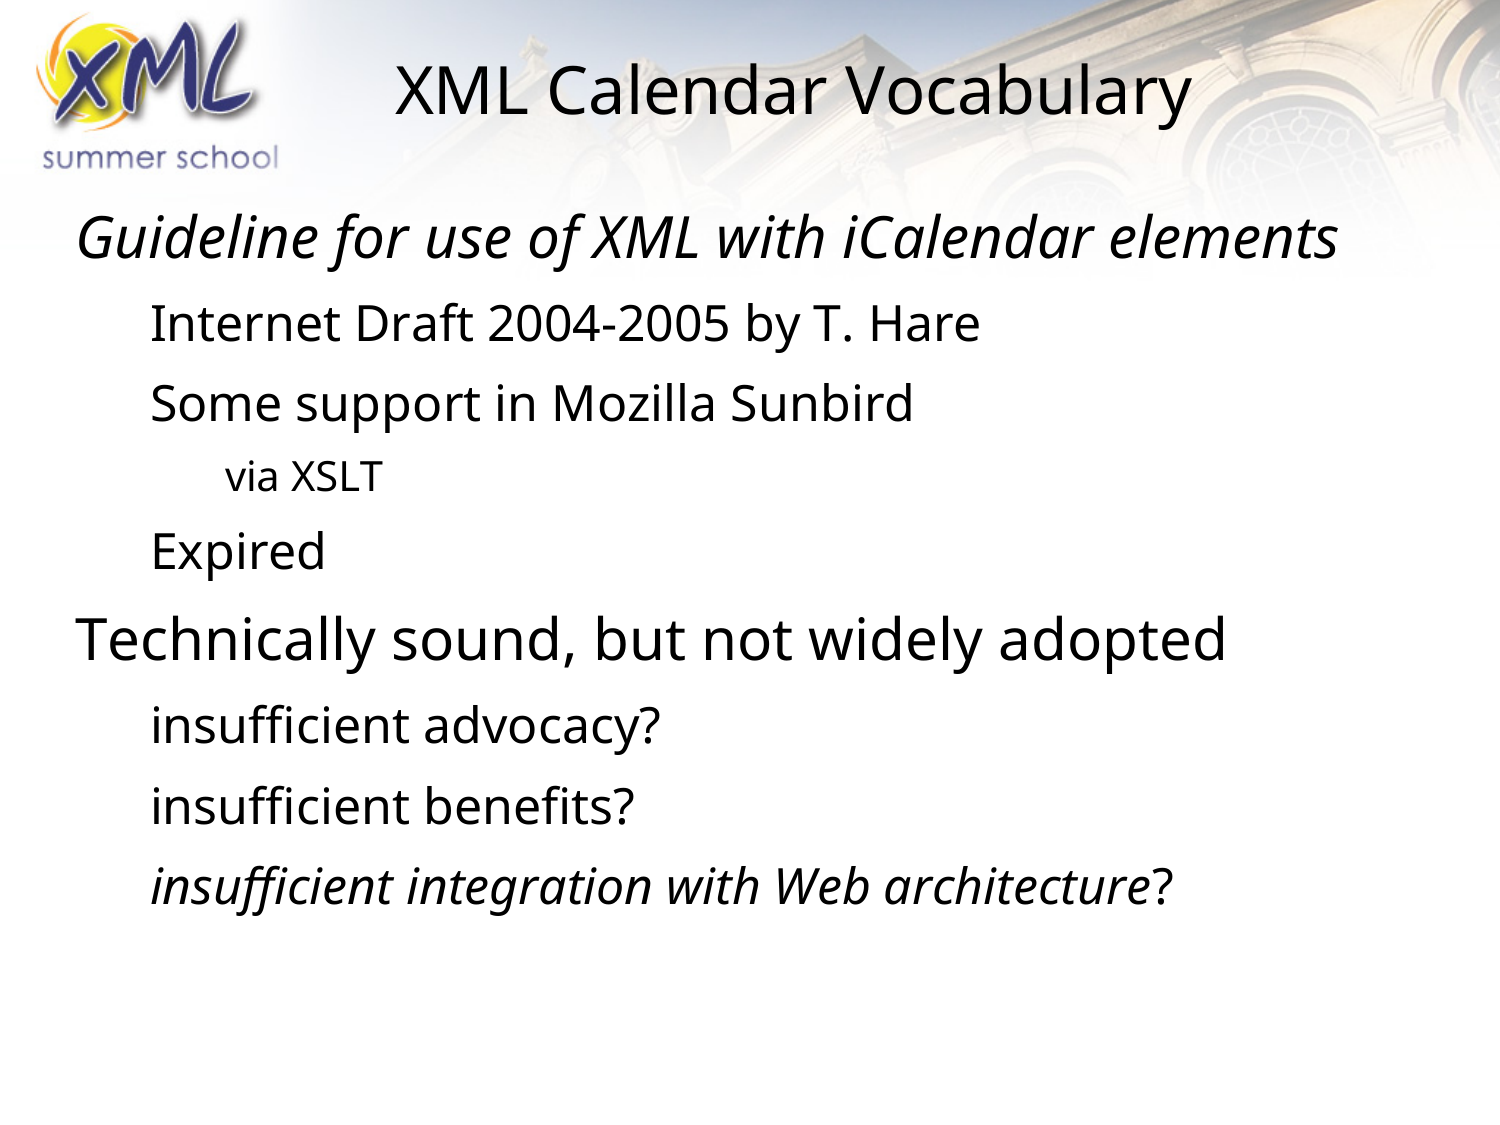

# XML Calendar Vocabulary
Guideline for use of XML with iCalendar elements
Internet Draft 2004-2005 by T. Hare
Some support in Mozilla Sunbird
via XSLT
Expired
Technically sound, but not widely adopted
insufficient advocacy?
insufficient benefits?
insufficient integration with Web architecture?